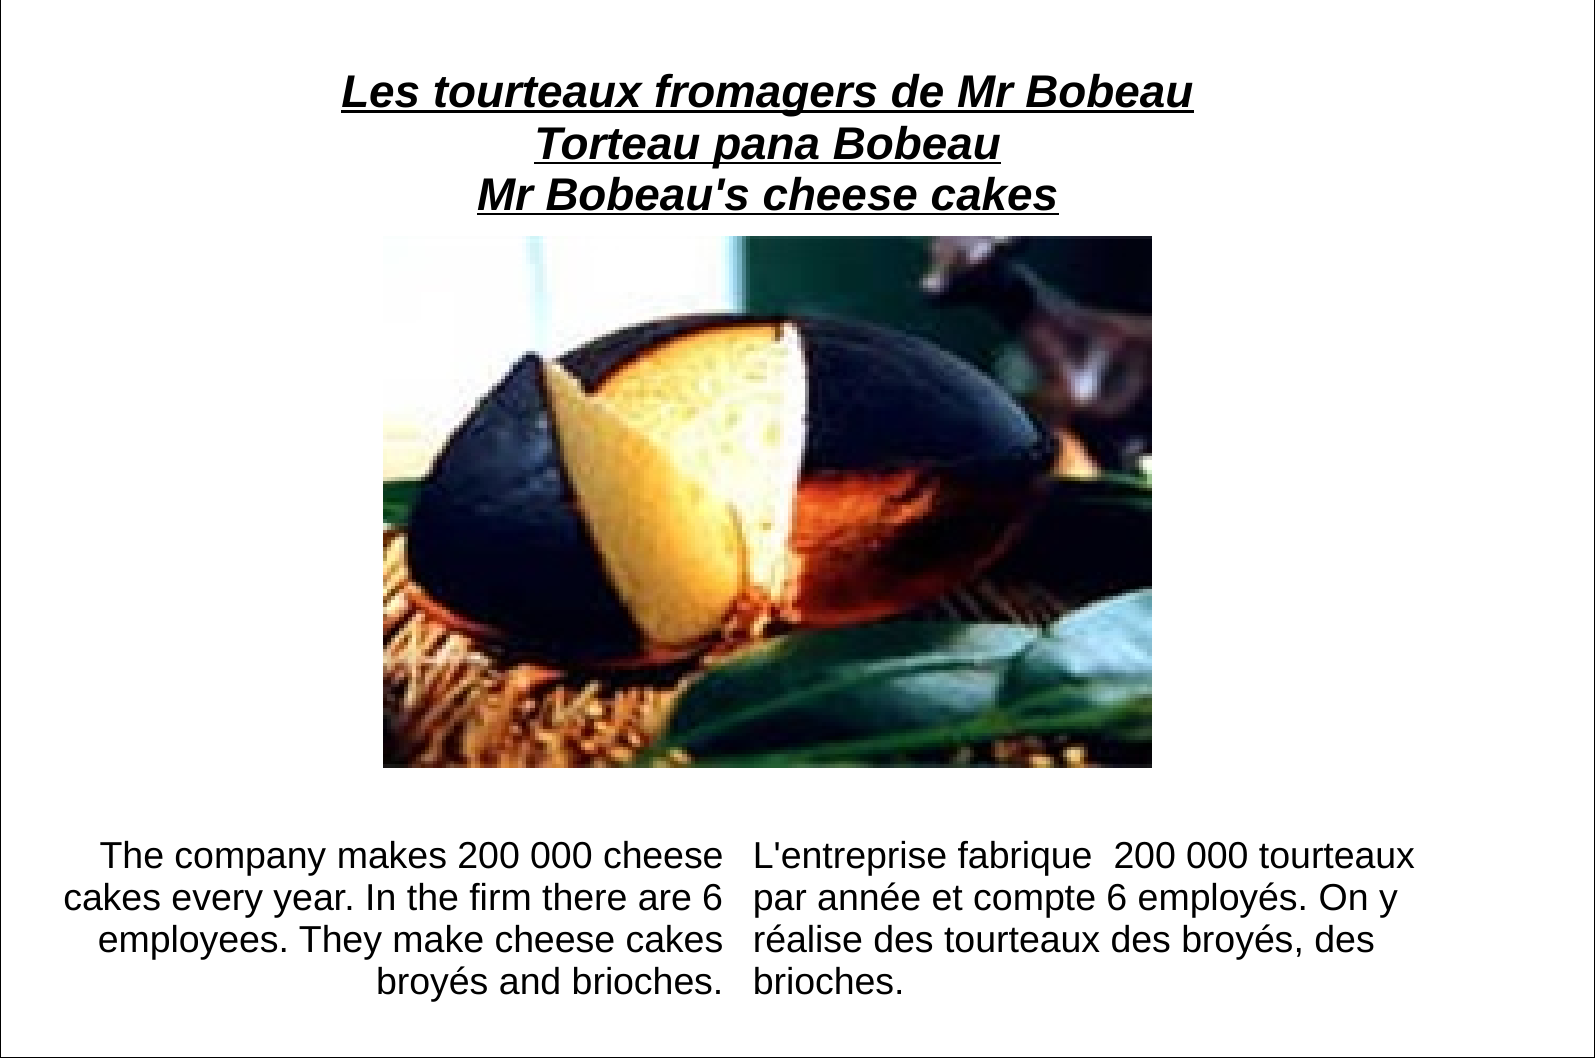

Les tourteaux fromagers de Mr Bobeau
Torteau pana Bobeau
Mr Bobeau's cheese cakes
The company makes 200 000 cheese cakes every year. In the firm there are 6 employees. They make cheese cakes broyés and brioches.
L'entreprise fabrique 200 000 tourteaux par année et compte 6 employés. On y réalise des tourteaux des broyés, des brioches.